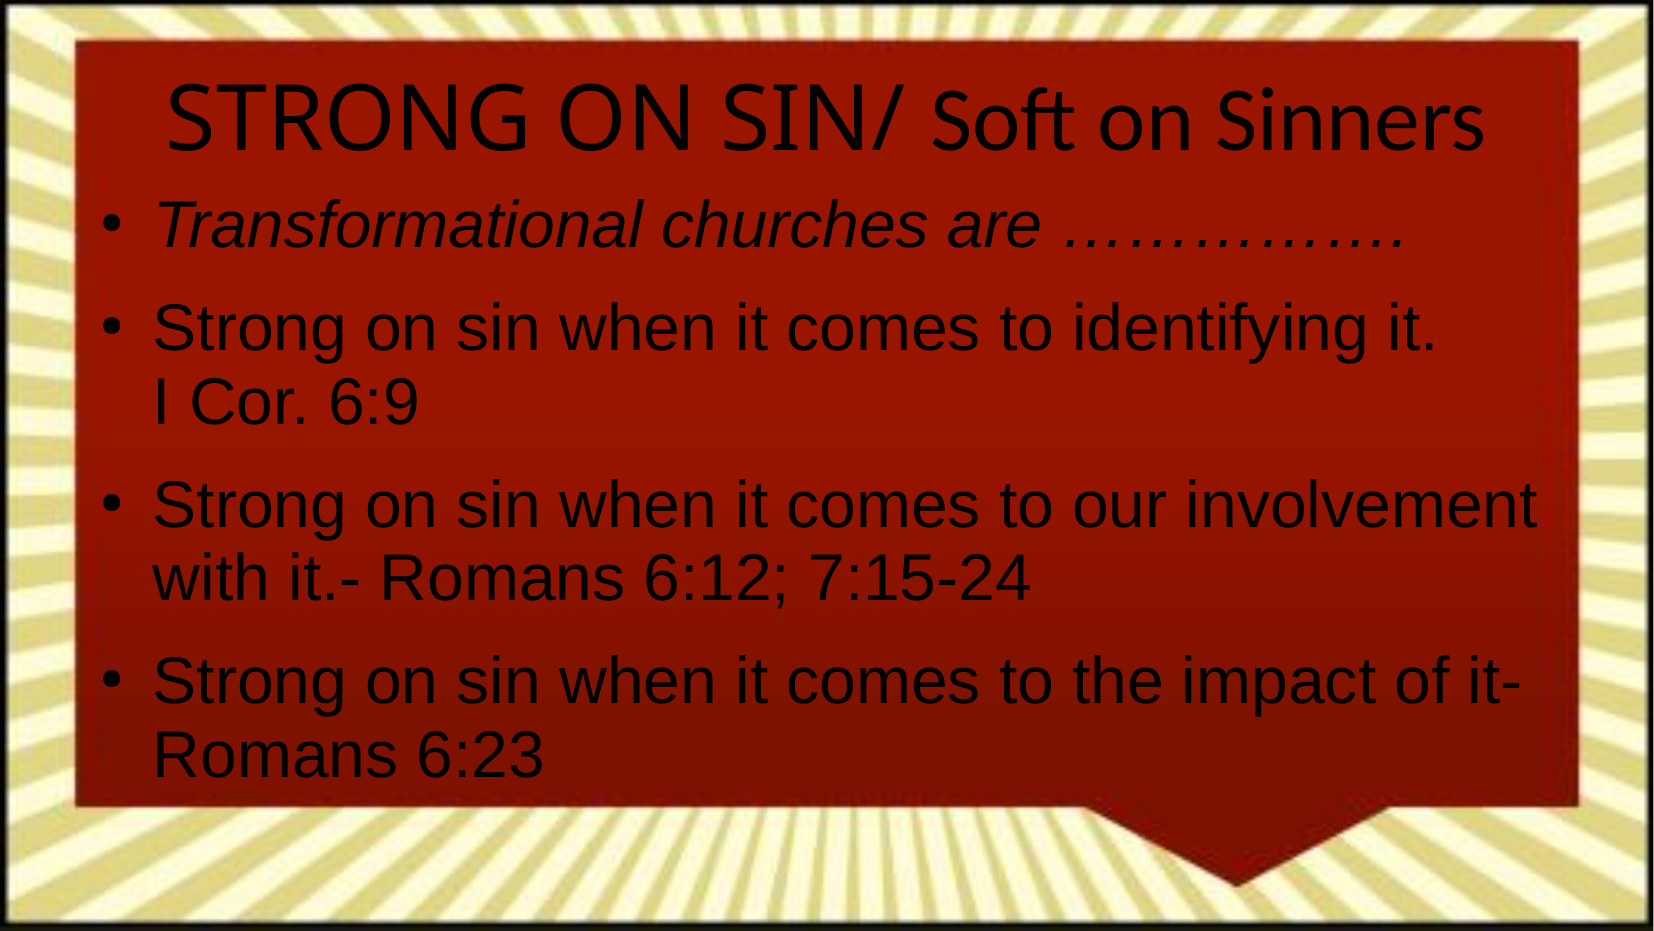

# STRONG ON SIN/ Soft on Sinners
Transformational churches are …………….
Strong on sin when it comes to identifying it. I Cor. 6:9
Strong on sin when it comes to our involvement with it.- Romans 6:12; 7:15-24
Strong on sin when it comes to the impact of it-Romans 6:23